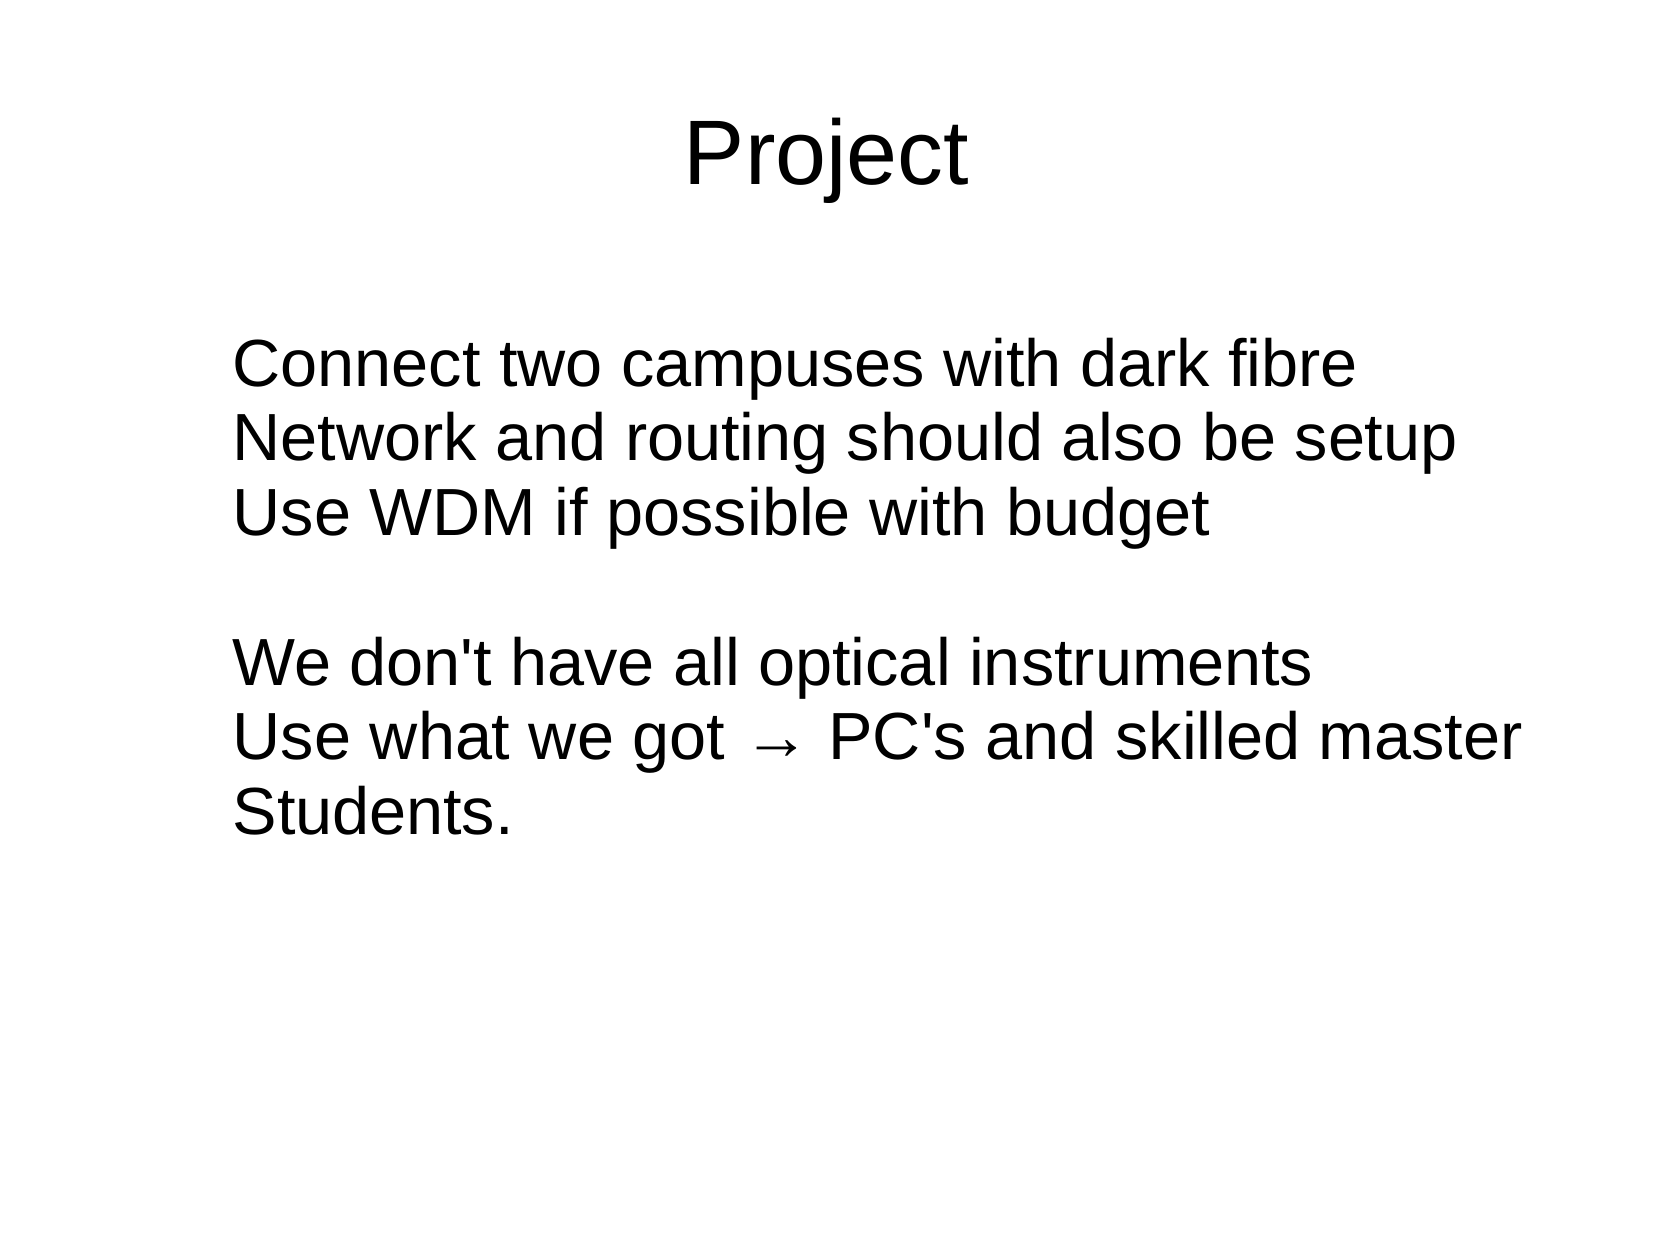

# Project
		Connect two campuses with dark fibre
		Network and routing should also be setup
		Use WDM if possible with budget
		We don't have all optical instruments
		Use what we got → PC's and skilled master
		Students.